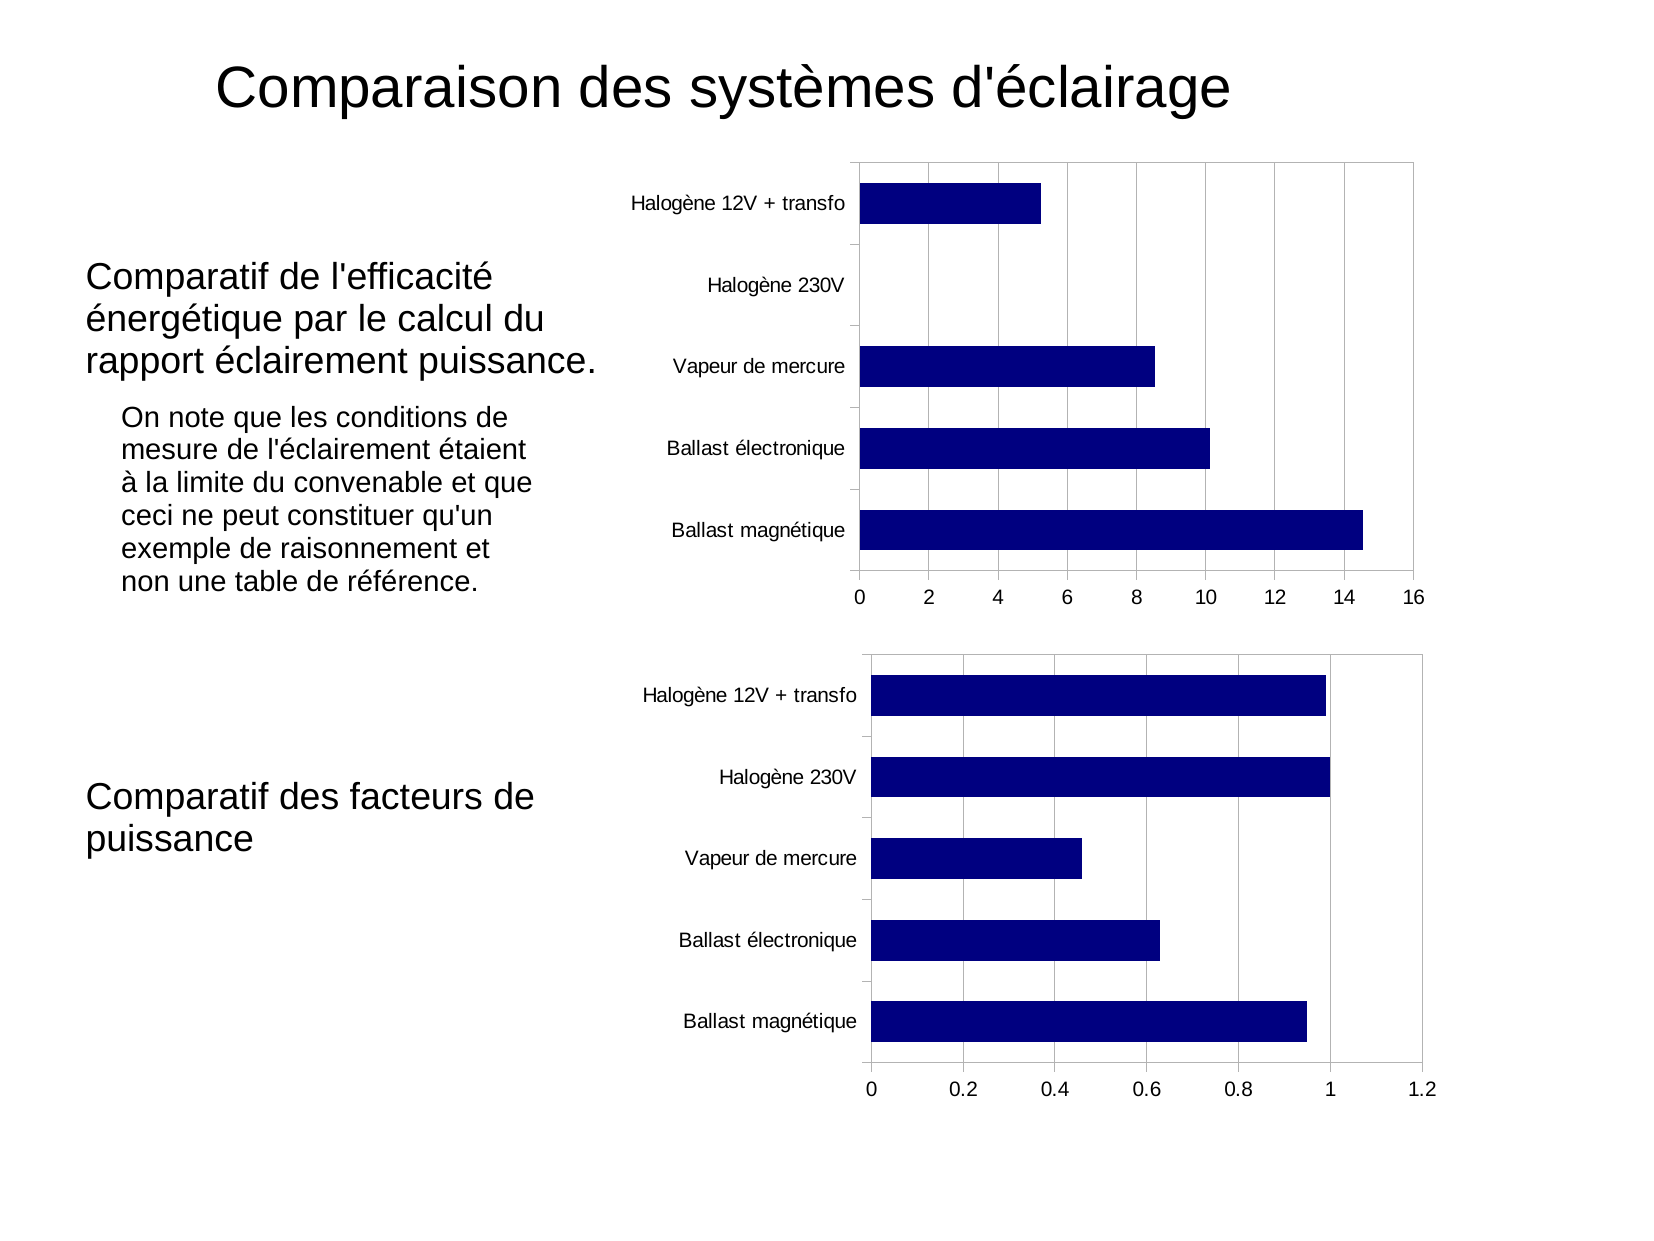

Comparaison des systèmes d'éclairage
### Chart
| Category | raport éclairement / puissance |
|---|---|
| Ballast magnétique | 14.5454545454545 |
| Ballast électronique | 10.1162790697674 |
| Vapeur de mercure | 8.54700854700855 |
| Halogène 230V | None |
| Halogène 12V + transfo | 5.24621212121212 |Comparatif de l'efficacité énergétique par le calcul du rapport éclairement puissance.
On note que les conditions de mesure de l'éclairement étaient à la limite du convenable et que ceci ne peut constituer qu'un exemple de raisonnement et non une table de référence.
### Chart
| Category | FP |
|---|---|
| Ballast magnétique | 0.95 |
| Ballast électronique | 0.63 |
| Vapeur de mercure | 0.46 |
| Halogène 230V | 1.0 |
| Halogène 12V + transfo | 0.99 |Comparatif des facteurs de puissance